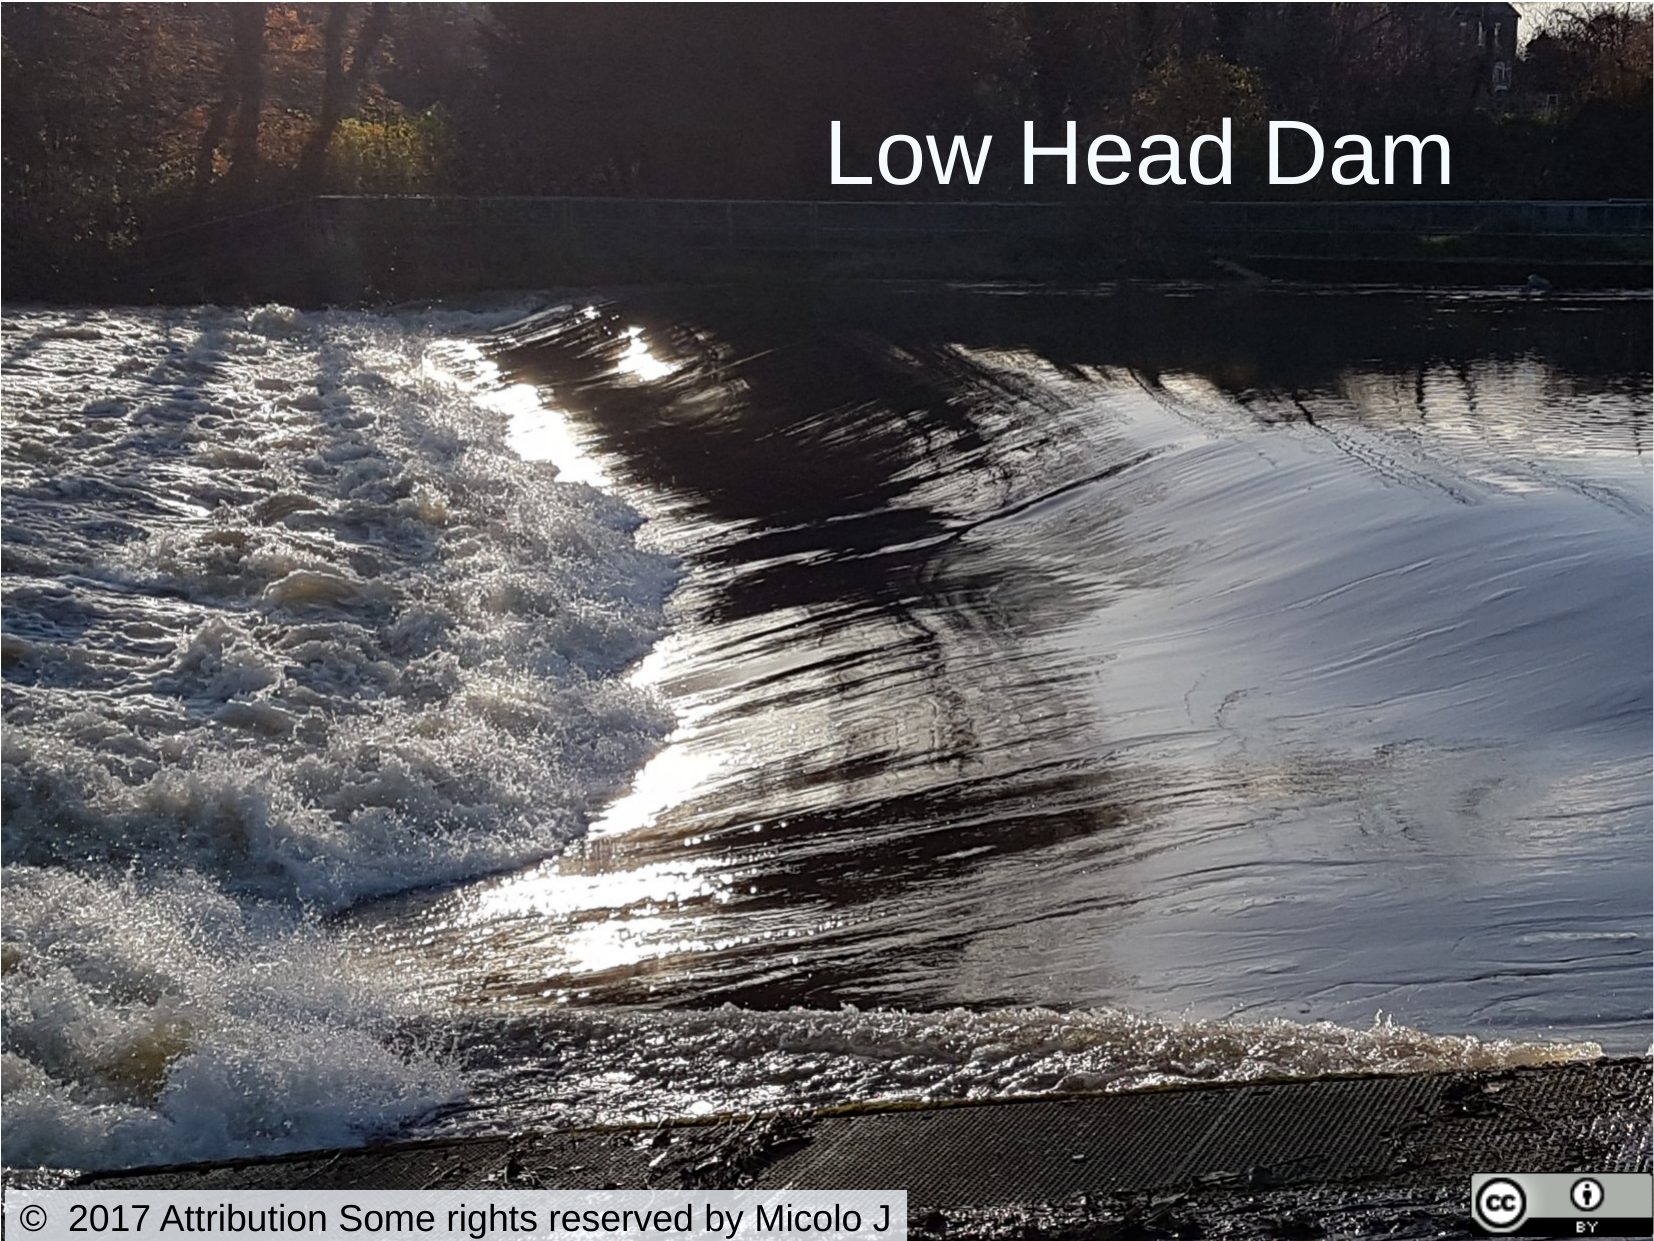

# Low Head Dam
© 2017 Attribution Some rights reserved by Micolo J